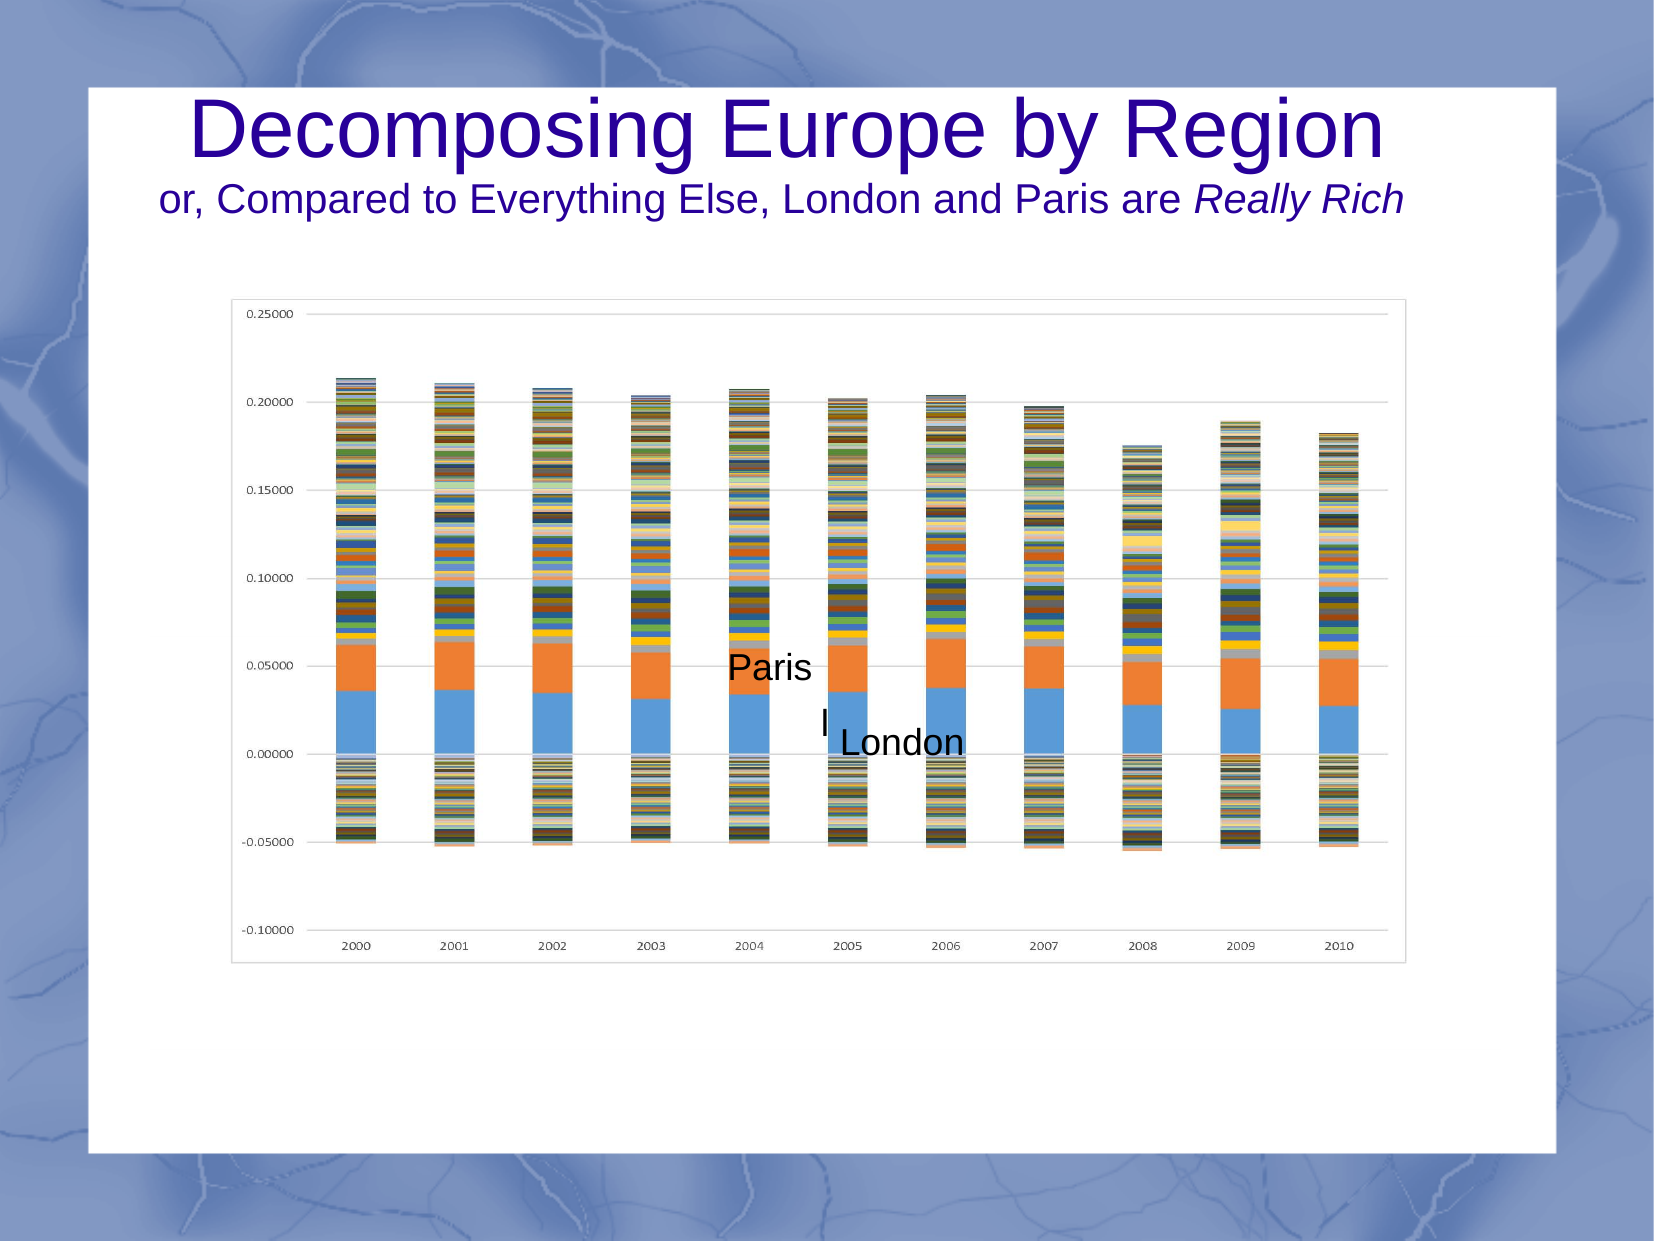

# Decomposing Europe by Region or, Compared to Everything Else, London and Paris are Really Rich
l
Paris
London